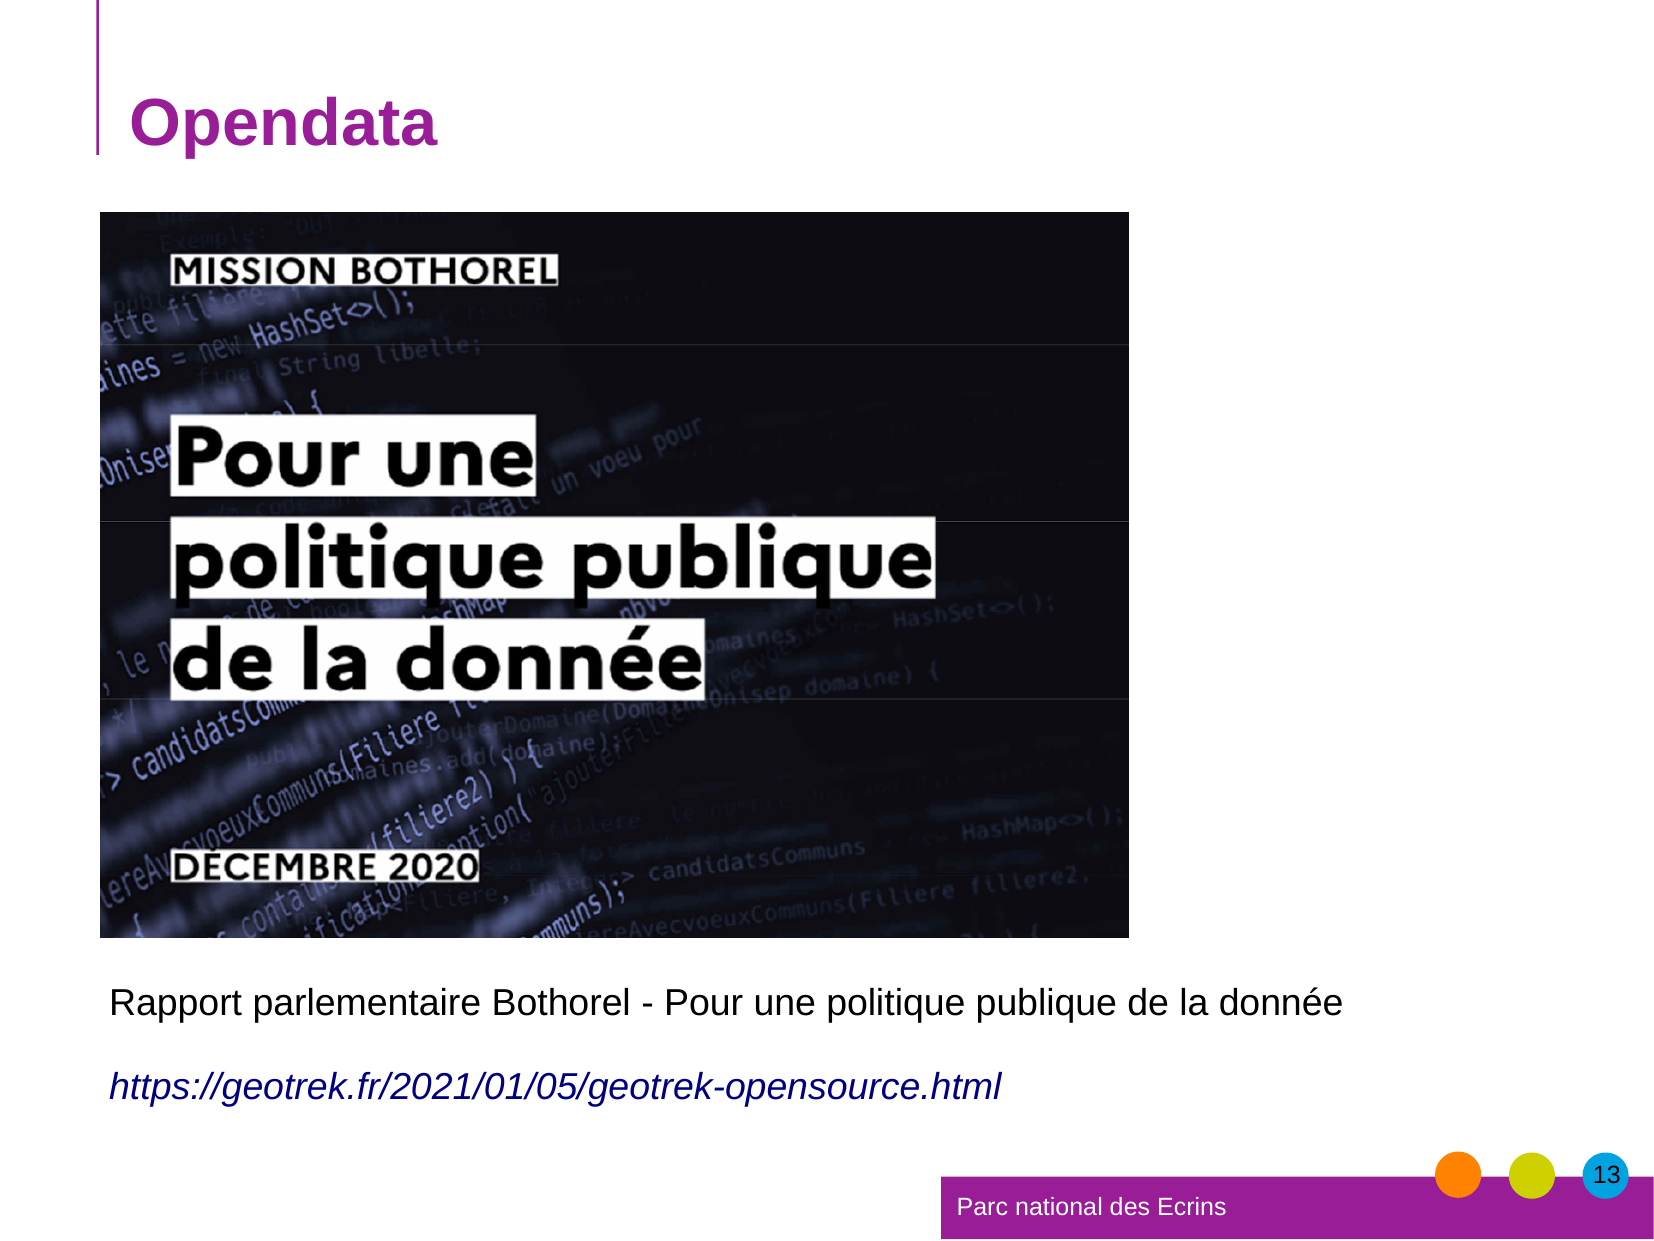

# Opendata
Rapport parlementaire Bothorel - Pour une politique publique de la donnée
https://geotrek.fr/2021/01/05/geotrek-opensource.html